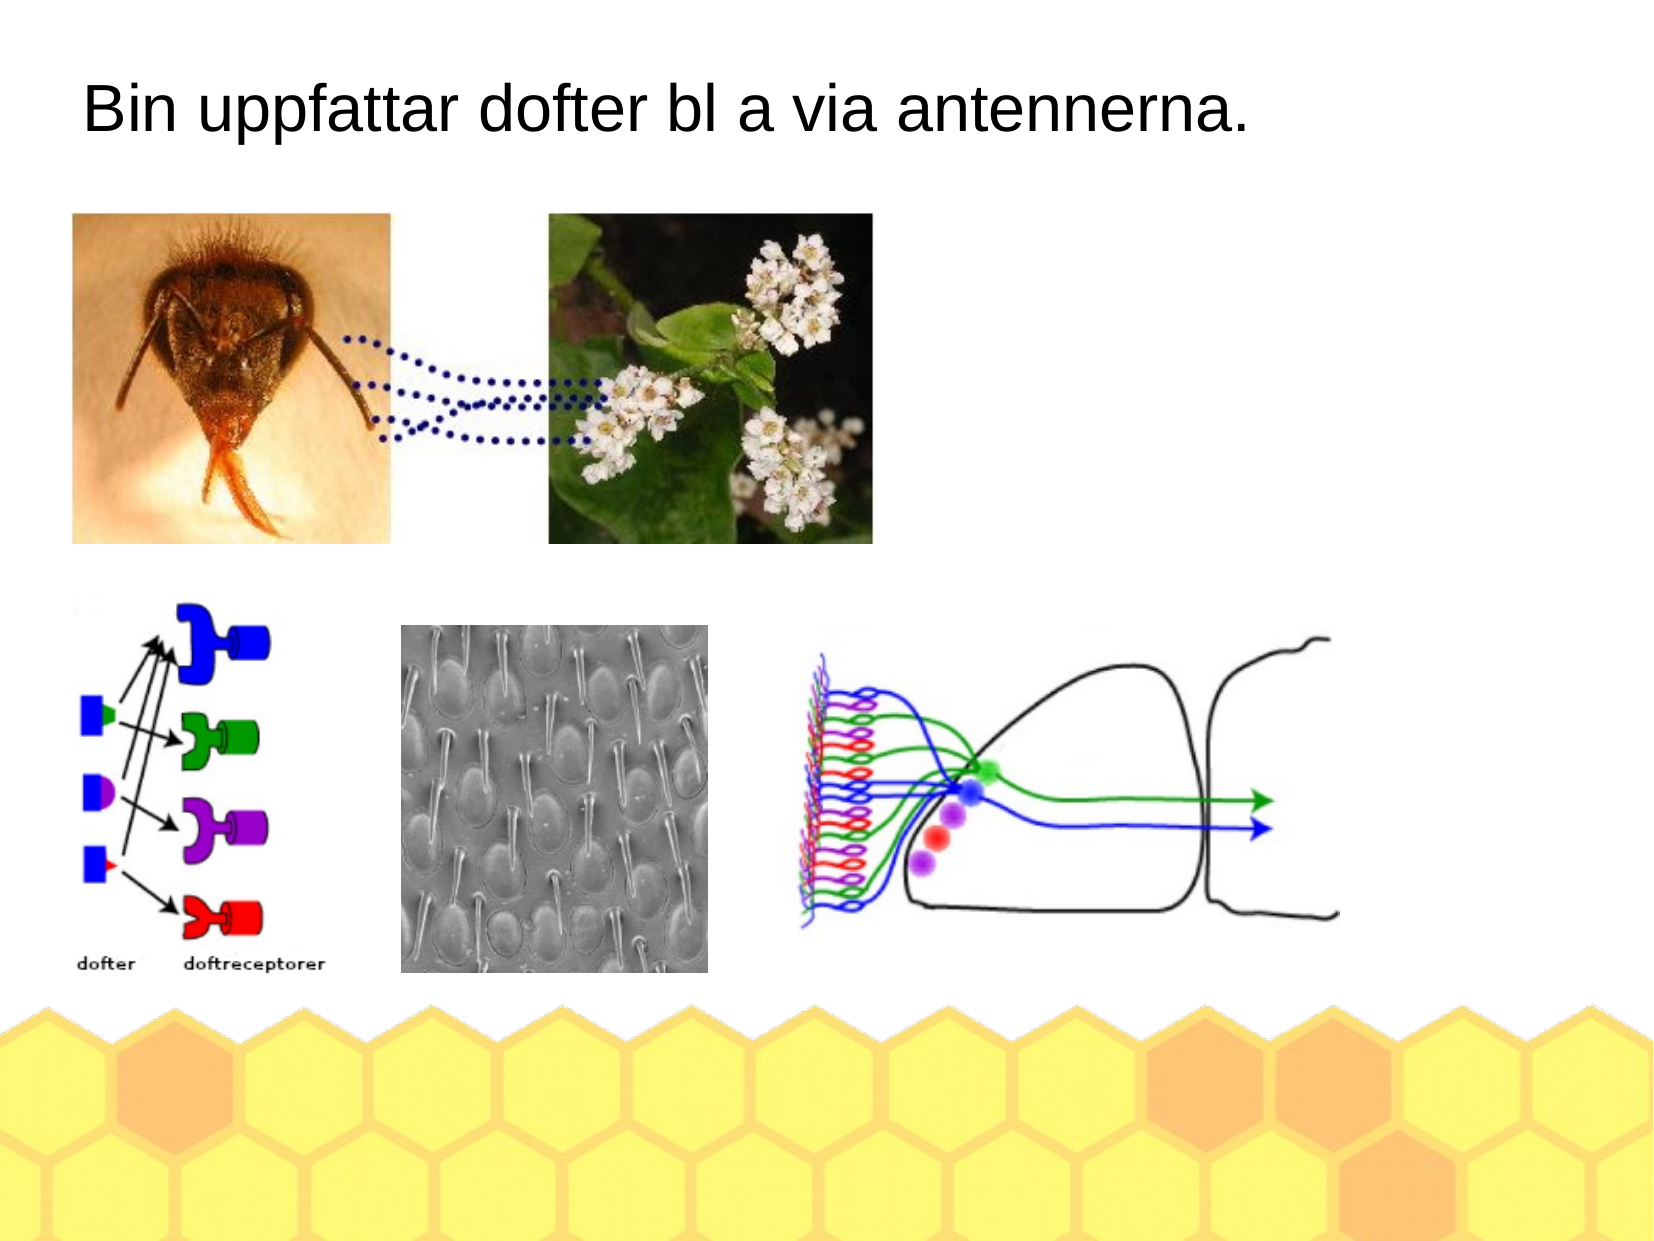

# Bin uppfattar dofter bl a via antennerna.